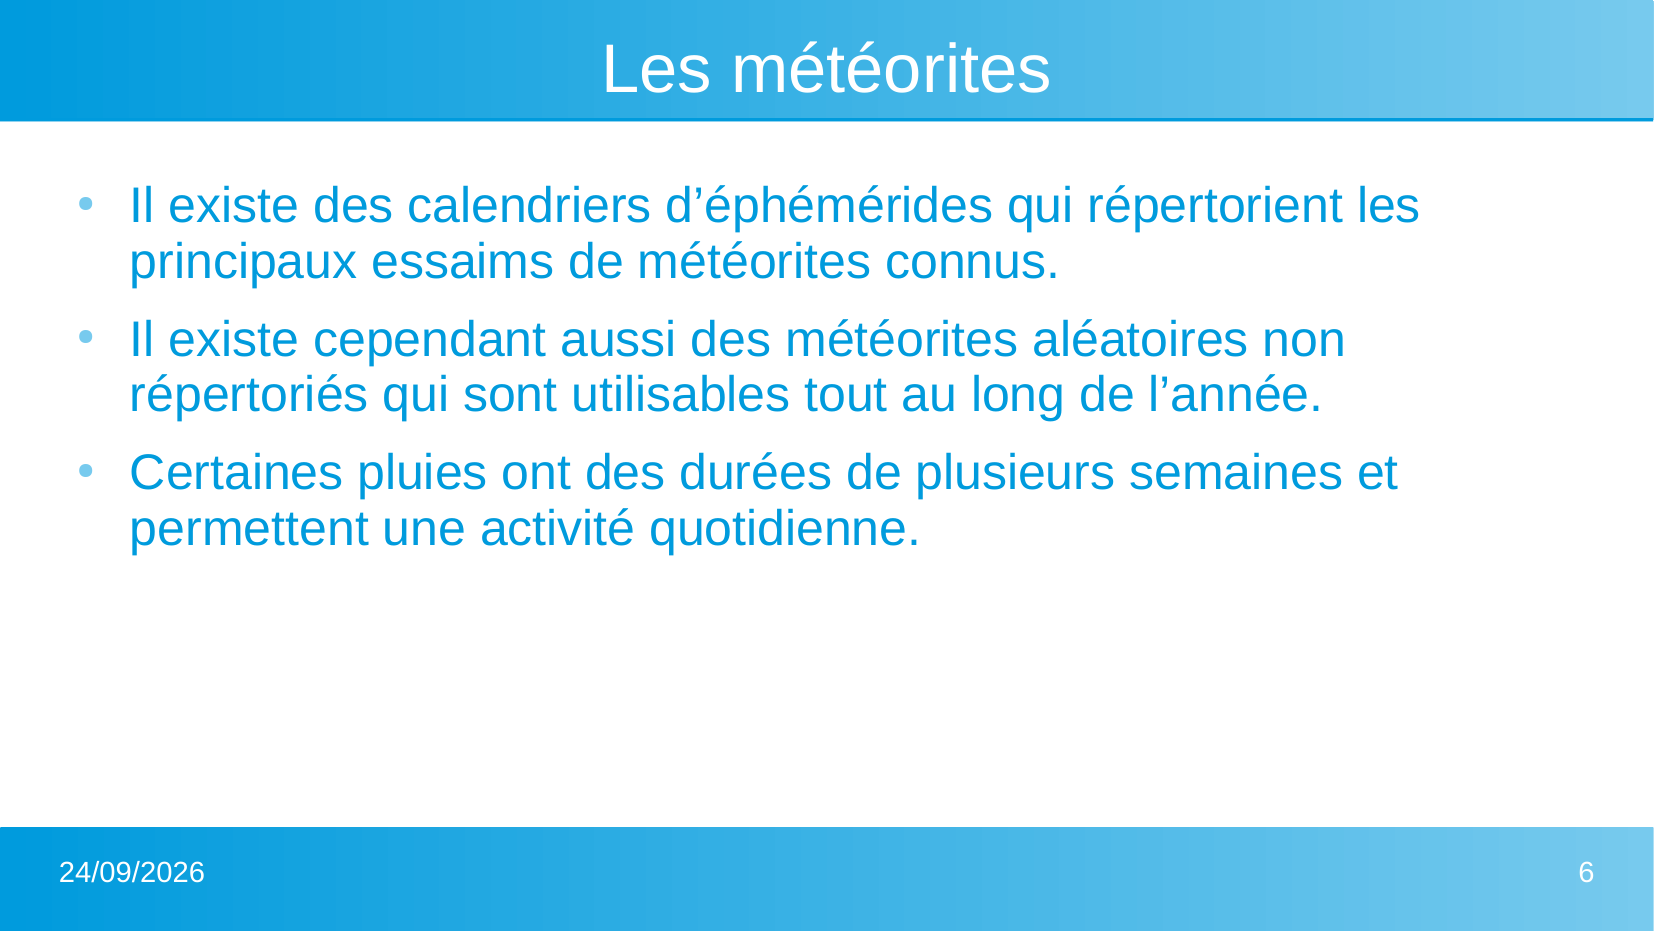

# Les météorites
Il existe des calendriers d’éphémérides qui répertorient les principaux essaims de météorites connus.
Il existe cependant aussi des météorites aléatoires non répertoriés qui sont utilisables tout au long de l’année.
Certaines pluies ont des durées de plusieurs semaines et permettent une activité quotidienne.
6